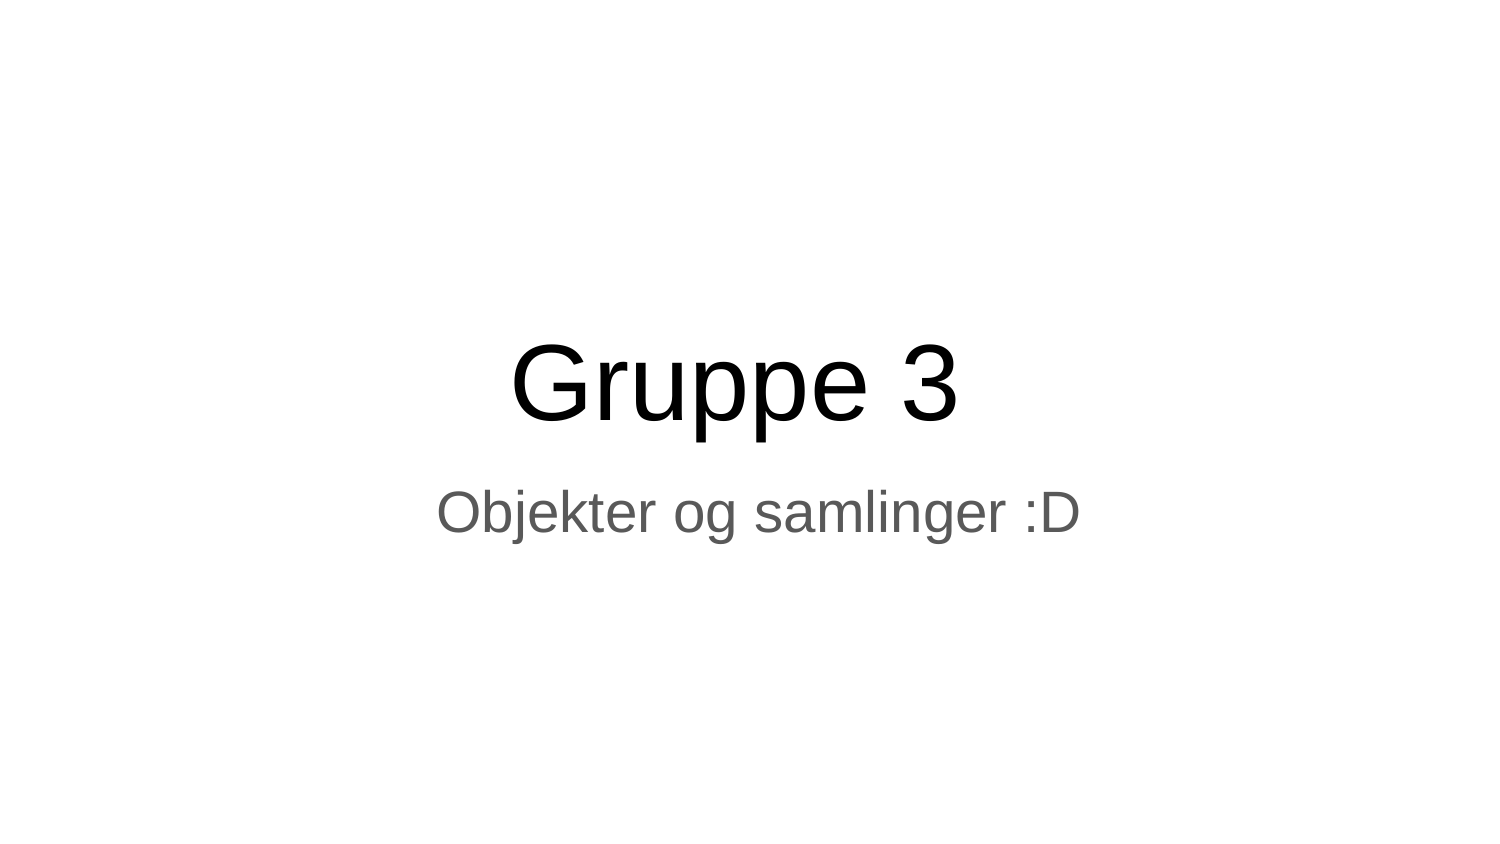

# Gruppe 3
Objekter og samlinger :D